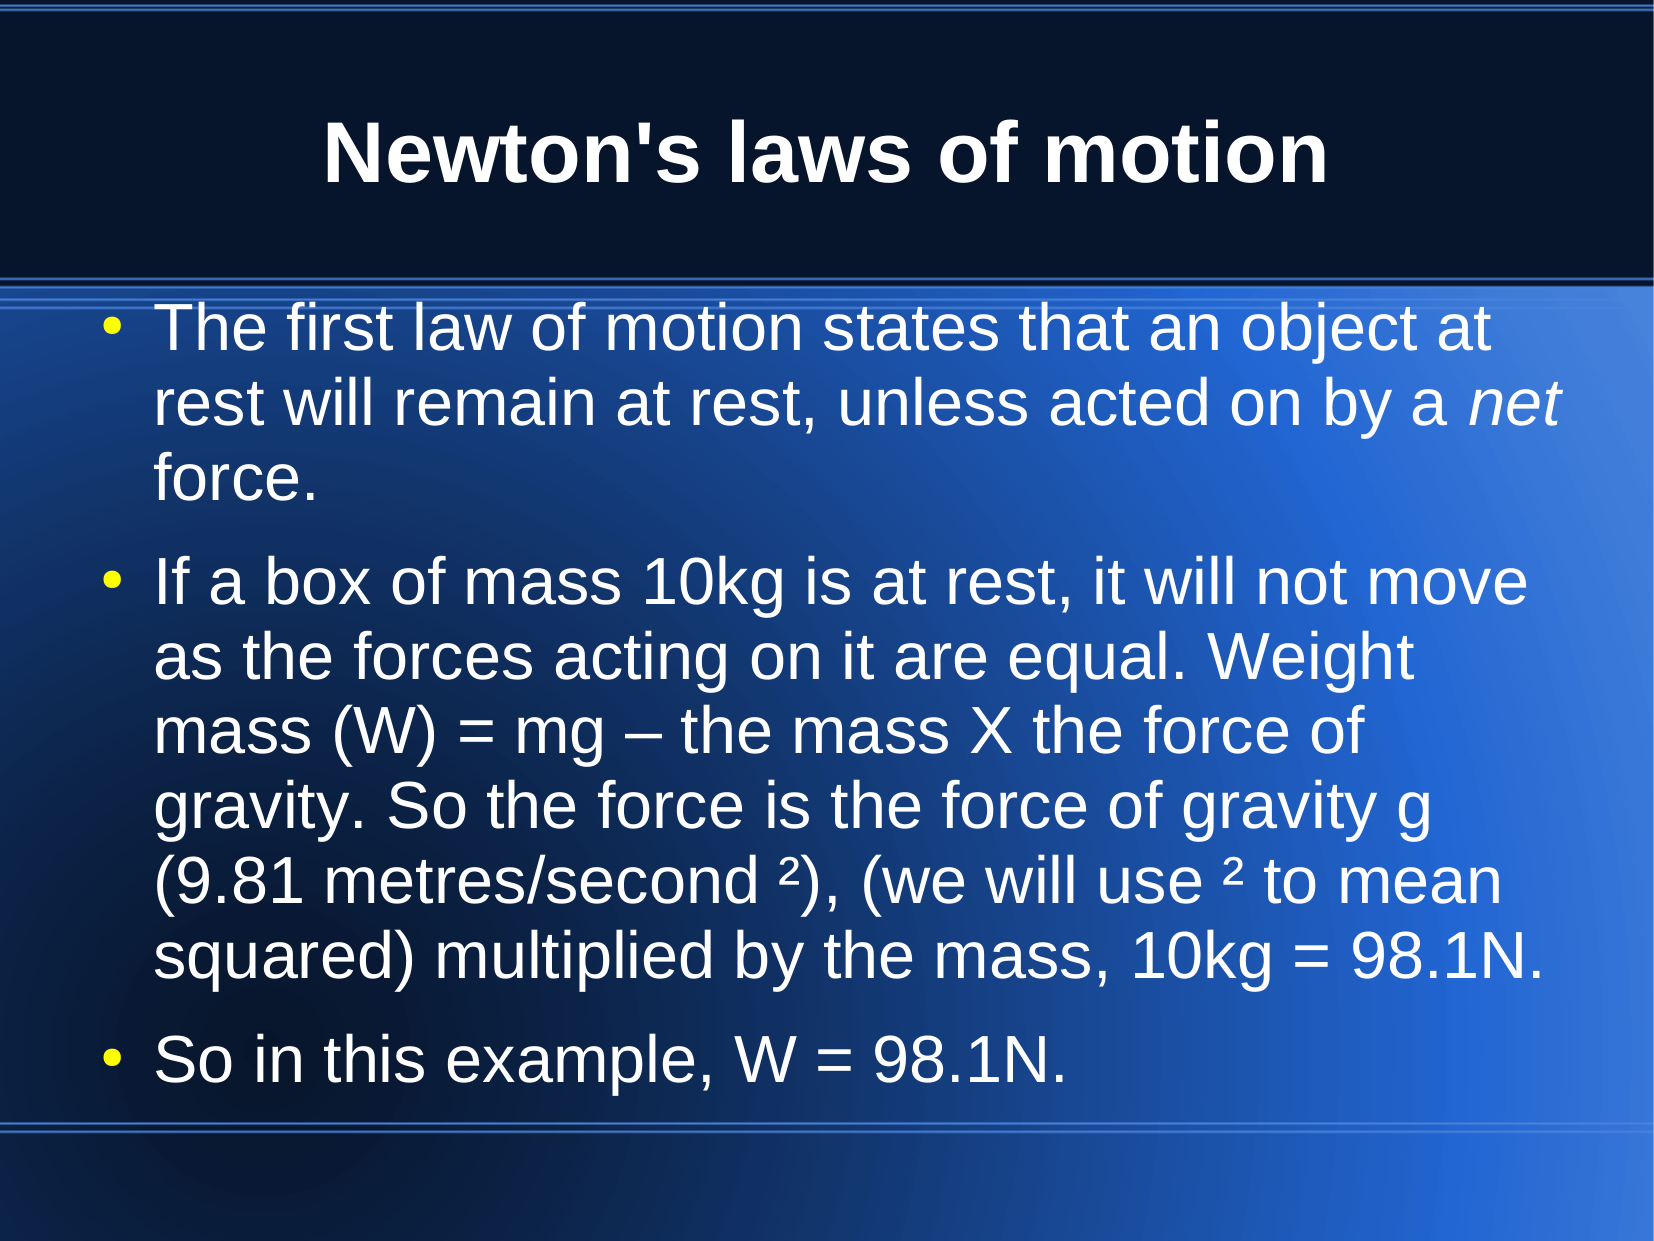

# Newton's laws of motion
The first law of motion states that an object at rest will remain at rest, unless acted on by a net force.
If a box of mass 10kg is at rest, it will not move as the forces acting on it are equal. Weight mass (W) = mg – the mass X the force of gravity. So the force is the force of gravity g (9.81 metres/second ²), (we will use ² to mean squared) multiplied by the mass, 10kg = 98.1N.
So in this example, W = 98.1N.